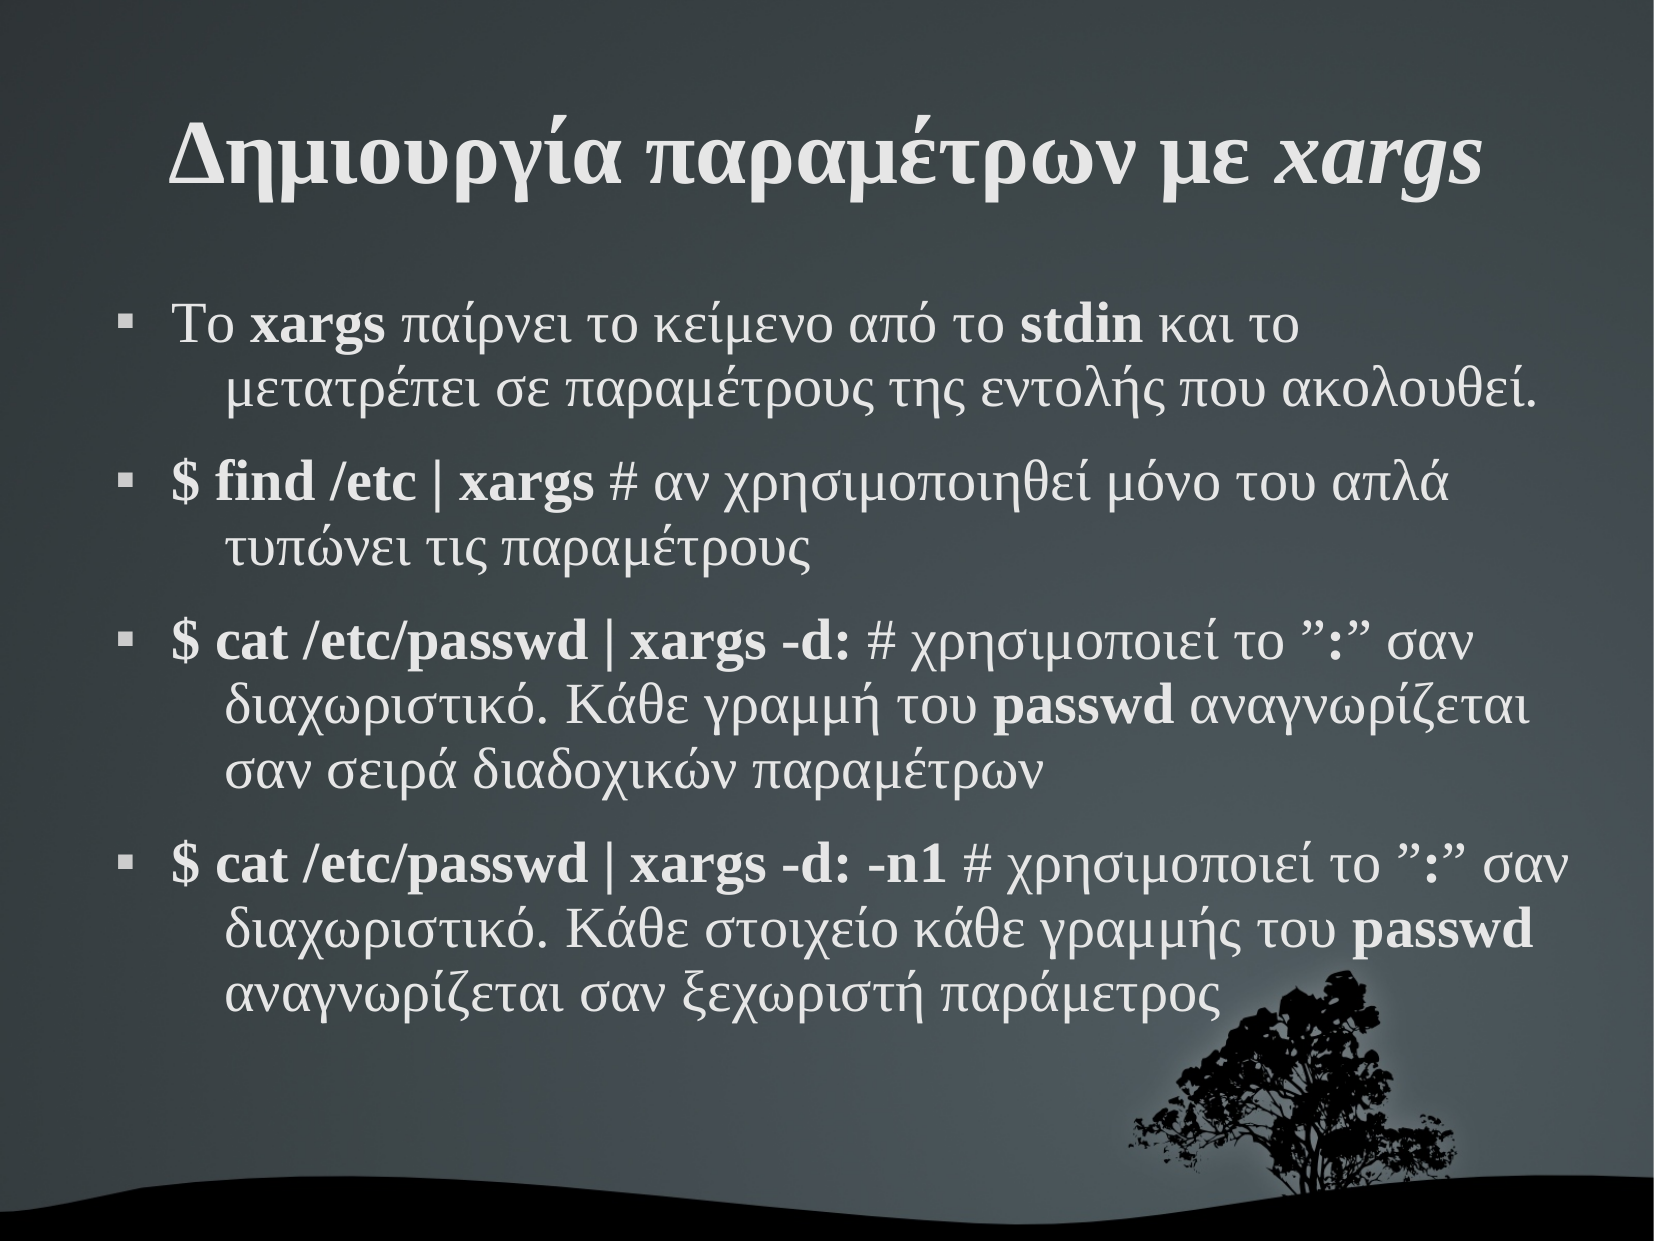

# Δημιουργία παραμέτρων με xargs
Το xargs παίρνει το κείμενο από το stdin και το μετατρέπει σε παραμέτρους της εντολής που ακολουθεί.
$ find /etc | xargs # αν χρησιμοποιηθεί μόνο του απλά τυπώνει τις παραμέτρους
$ cat /etc/passwd | xargs -d: # χρησιμοποιεί το ”:” σαν διαχωριστικό. Kάθε γραμμή του passwd αναγνωρίζεται σαν σειρά διαδοχικών παραμέτρων
$ cat /etc/passwd | xargs -d: -n1 # χρησιμοποιεί το ”:” σαν διαχωριστικό. Kάθε στοιχείο κάθε γραμμής του passwd αναγνωρίζεται σαν ξεχωριστή παράμετρος